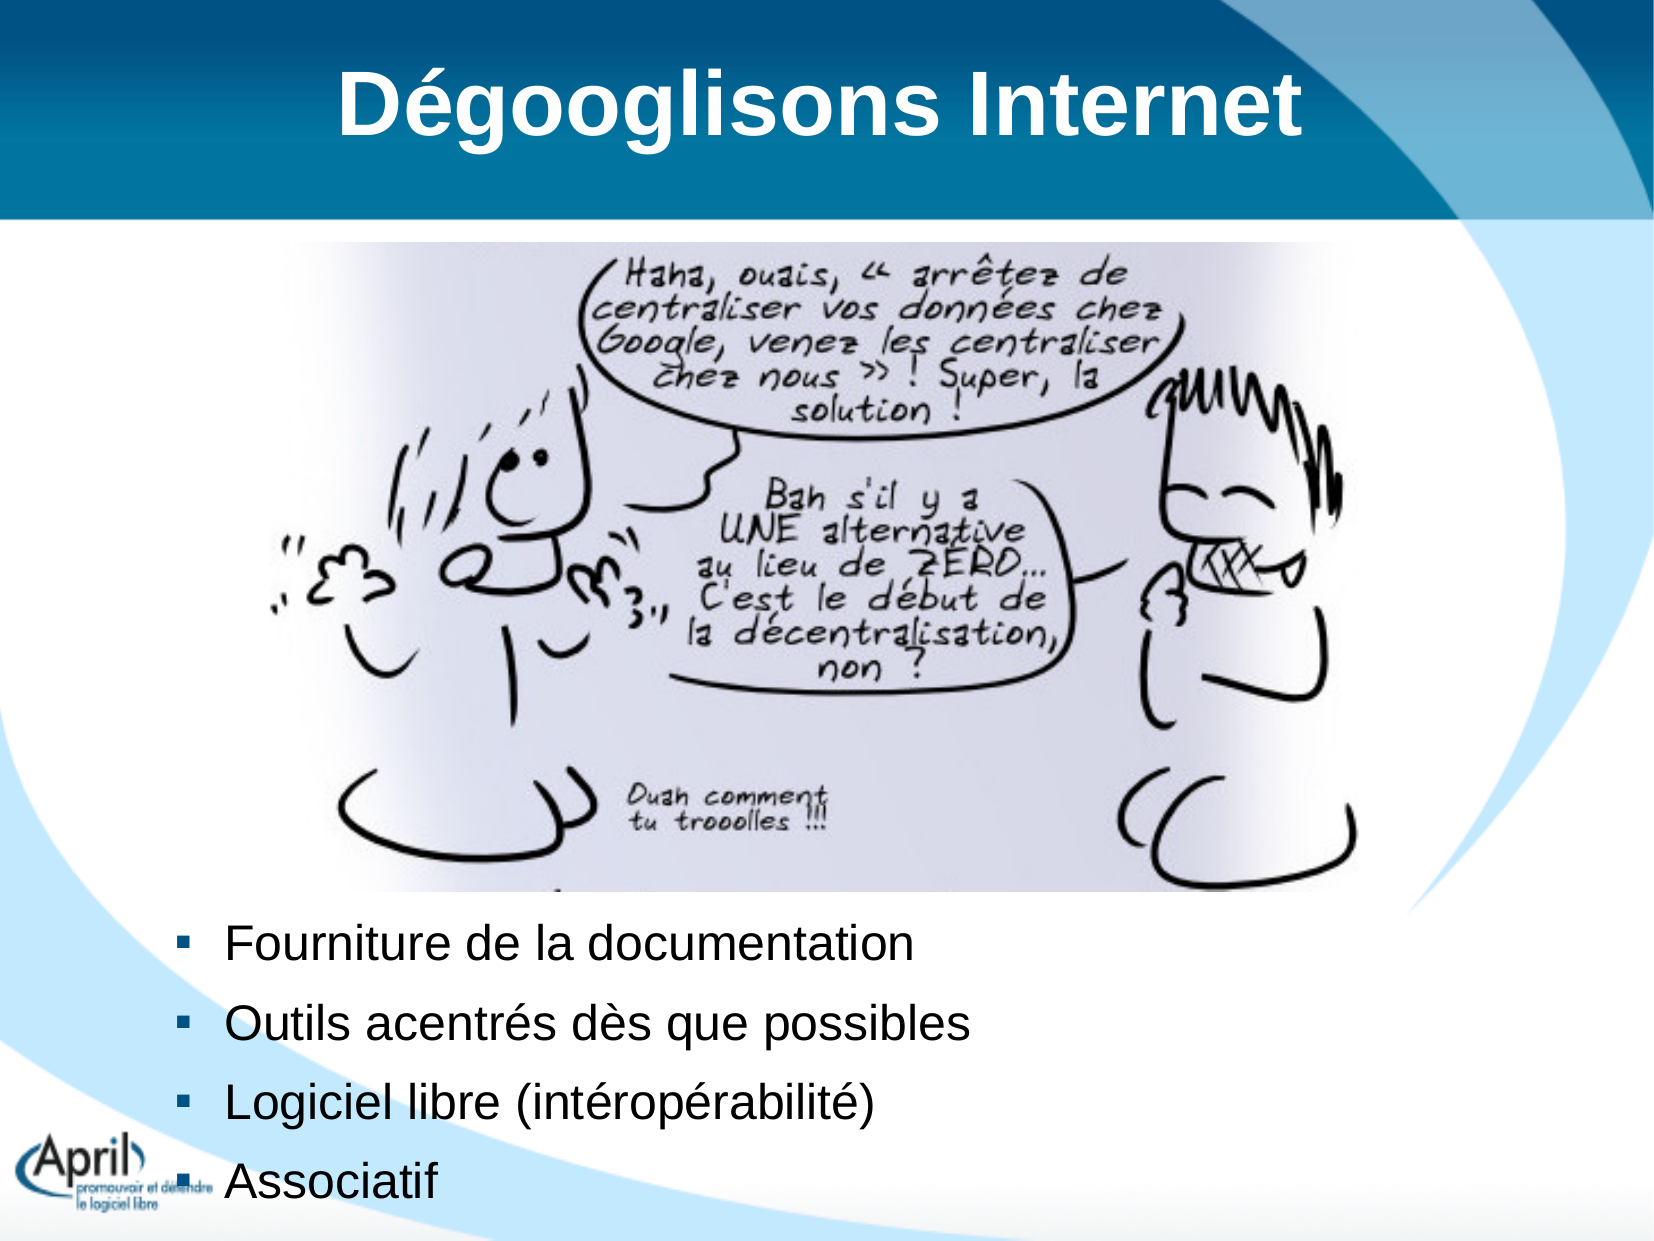

# Dégooglisons Internet
Fourniture de la documentation
Outils acentrés dès que possibles
Logiciel libre (intéropérabilité)
Associatif